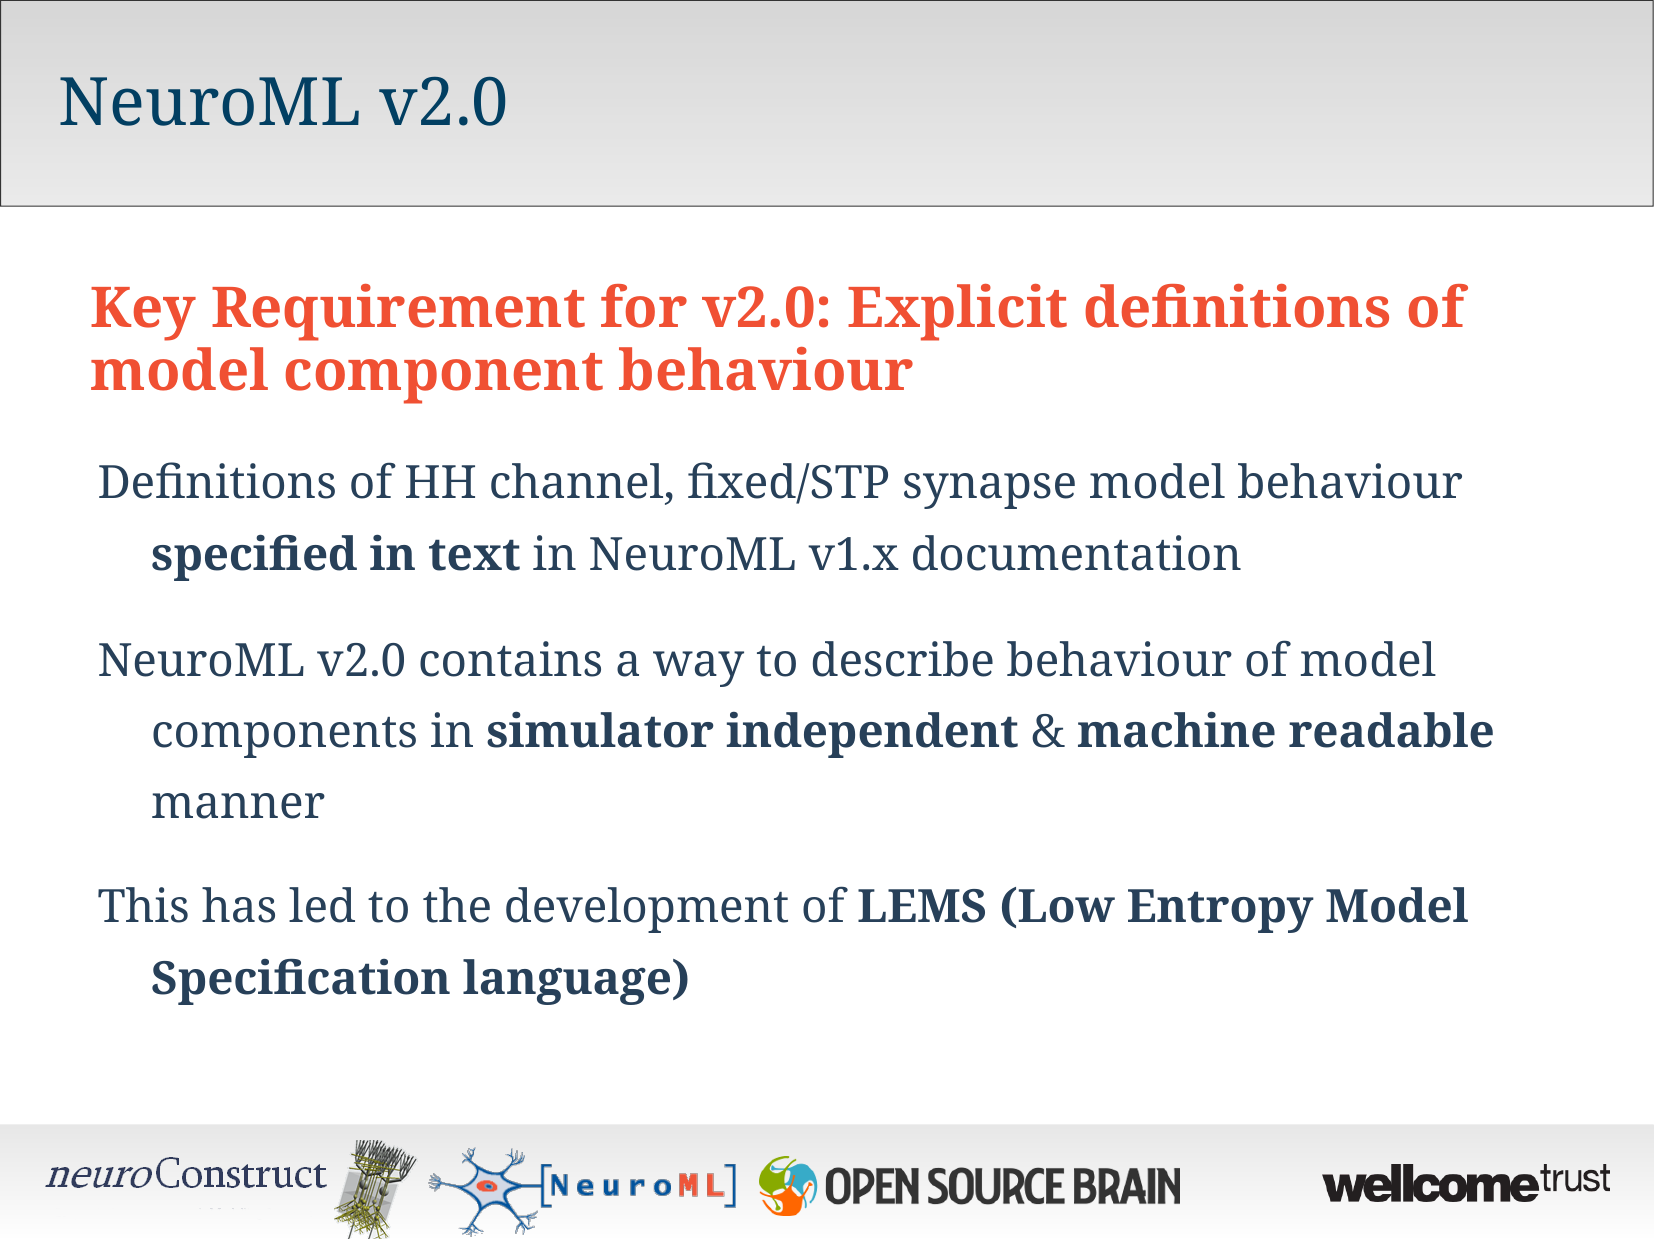

NeuroML v2.0
Key Requirement for v2.0: Explicit definitions of model component behaviour
Definitions of HH channel, fixed/STP synapse model behaviour specified in text in NeuroML v1.x documentation
NeuroML v2.0 contains a way to describe behaviour of model components in simulator independent & machine readable manner
This has led to the development of LEMS (Low Entropy Model Specification language)
http://www.opensourcebrain.org